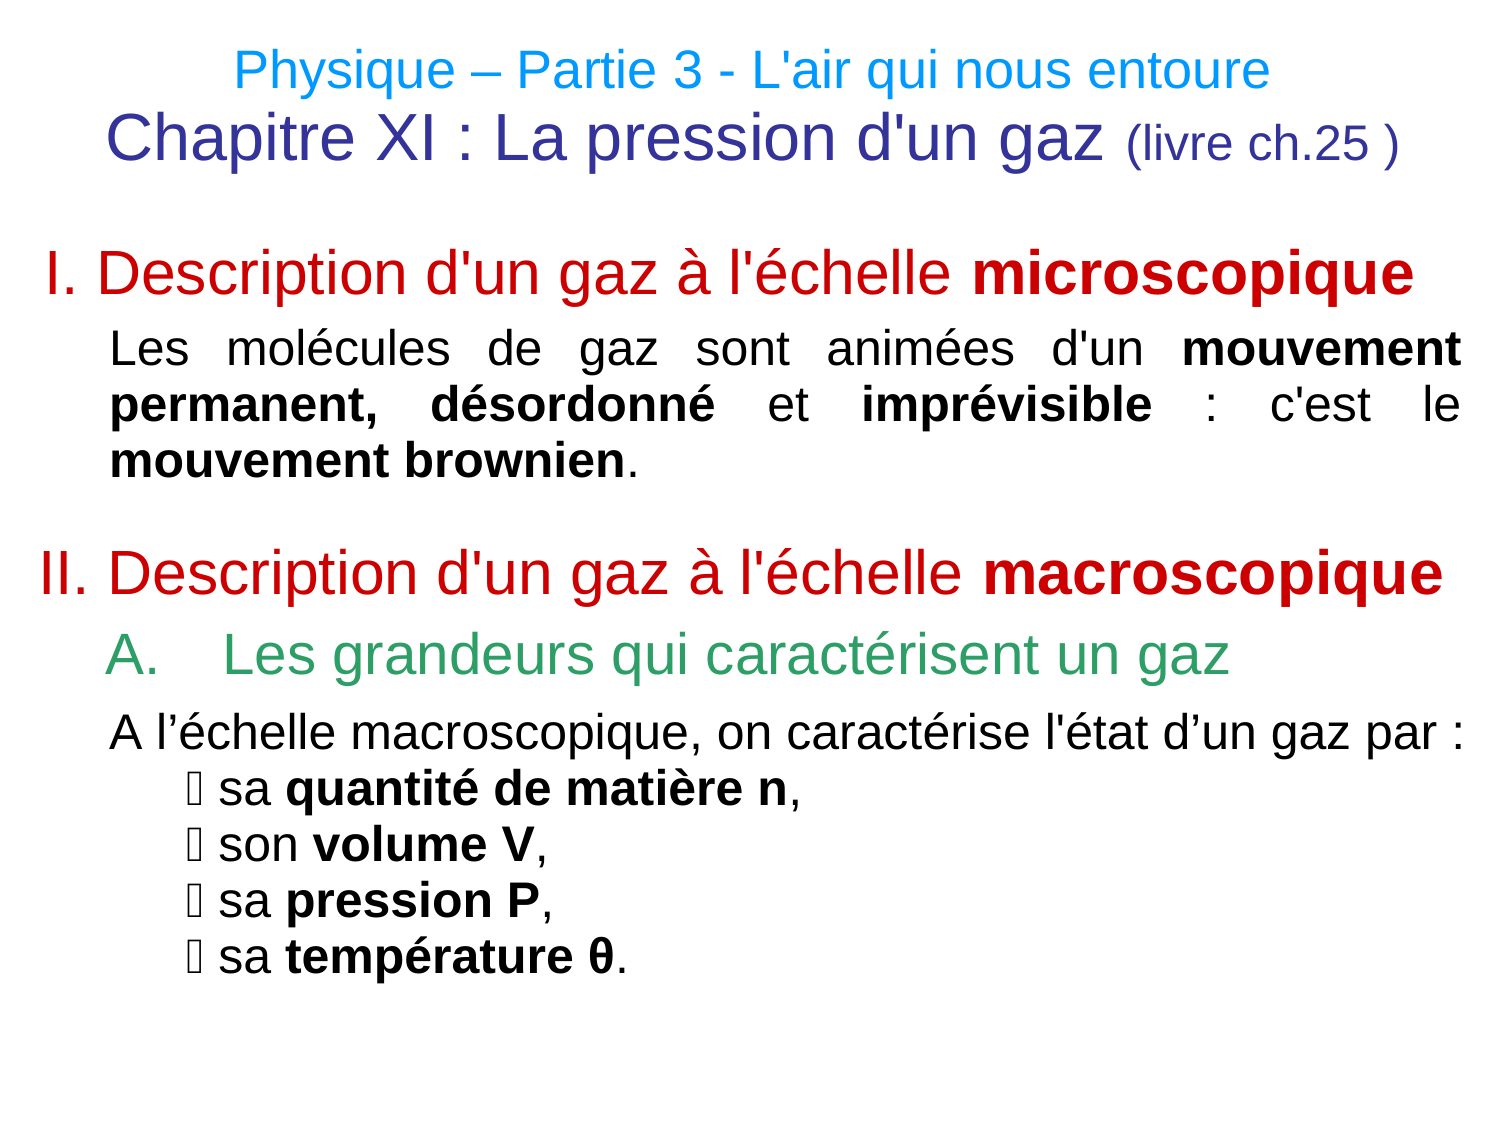

# Physique – Partie 3 - L'air qui nous entoure Chapitre XI : La pression d'un gaz (livre ch.25 )
I. Description d'un gaz à l'échelle microscopique
Les molécules de gaz sont animées d'un mouvement permanent, désordonné et imprévisible : c'est le mouvement brownien.
II. Description d'un gaz à l'échelle macroscopique
A.	Les grandeurs qui caractérisent un gaz
A l’échelle macroscopique, on caractérise l'état d’un gaz par :
 sa quantité de matière n,
 son volume V,
 sa pression P,
 sa température θ.